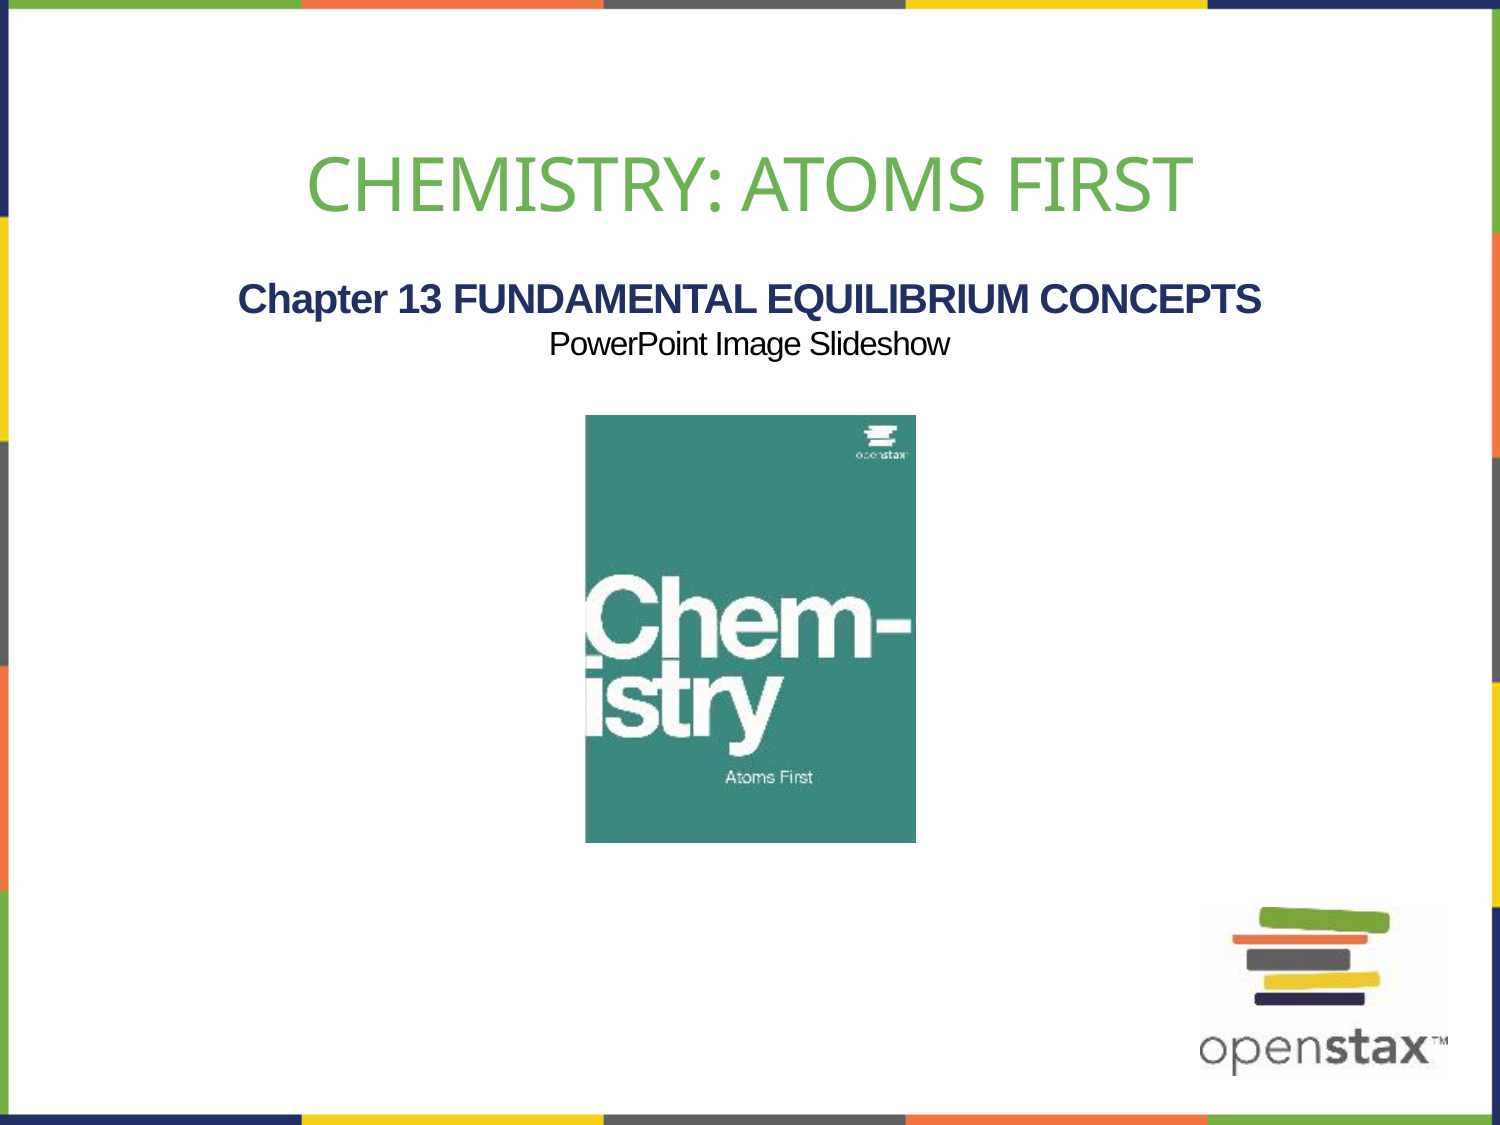

CHEMISTRY: Atoms First
Chapter 13 Fundamental Equilibrium Concepts
PowerPoint Image Slideshow